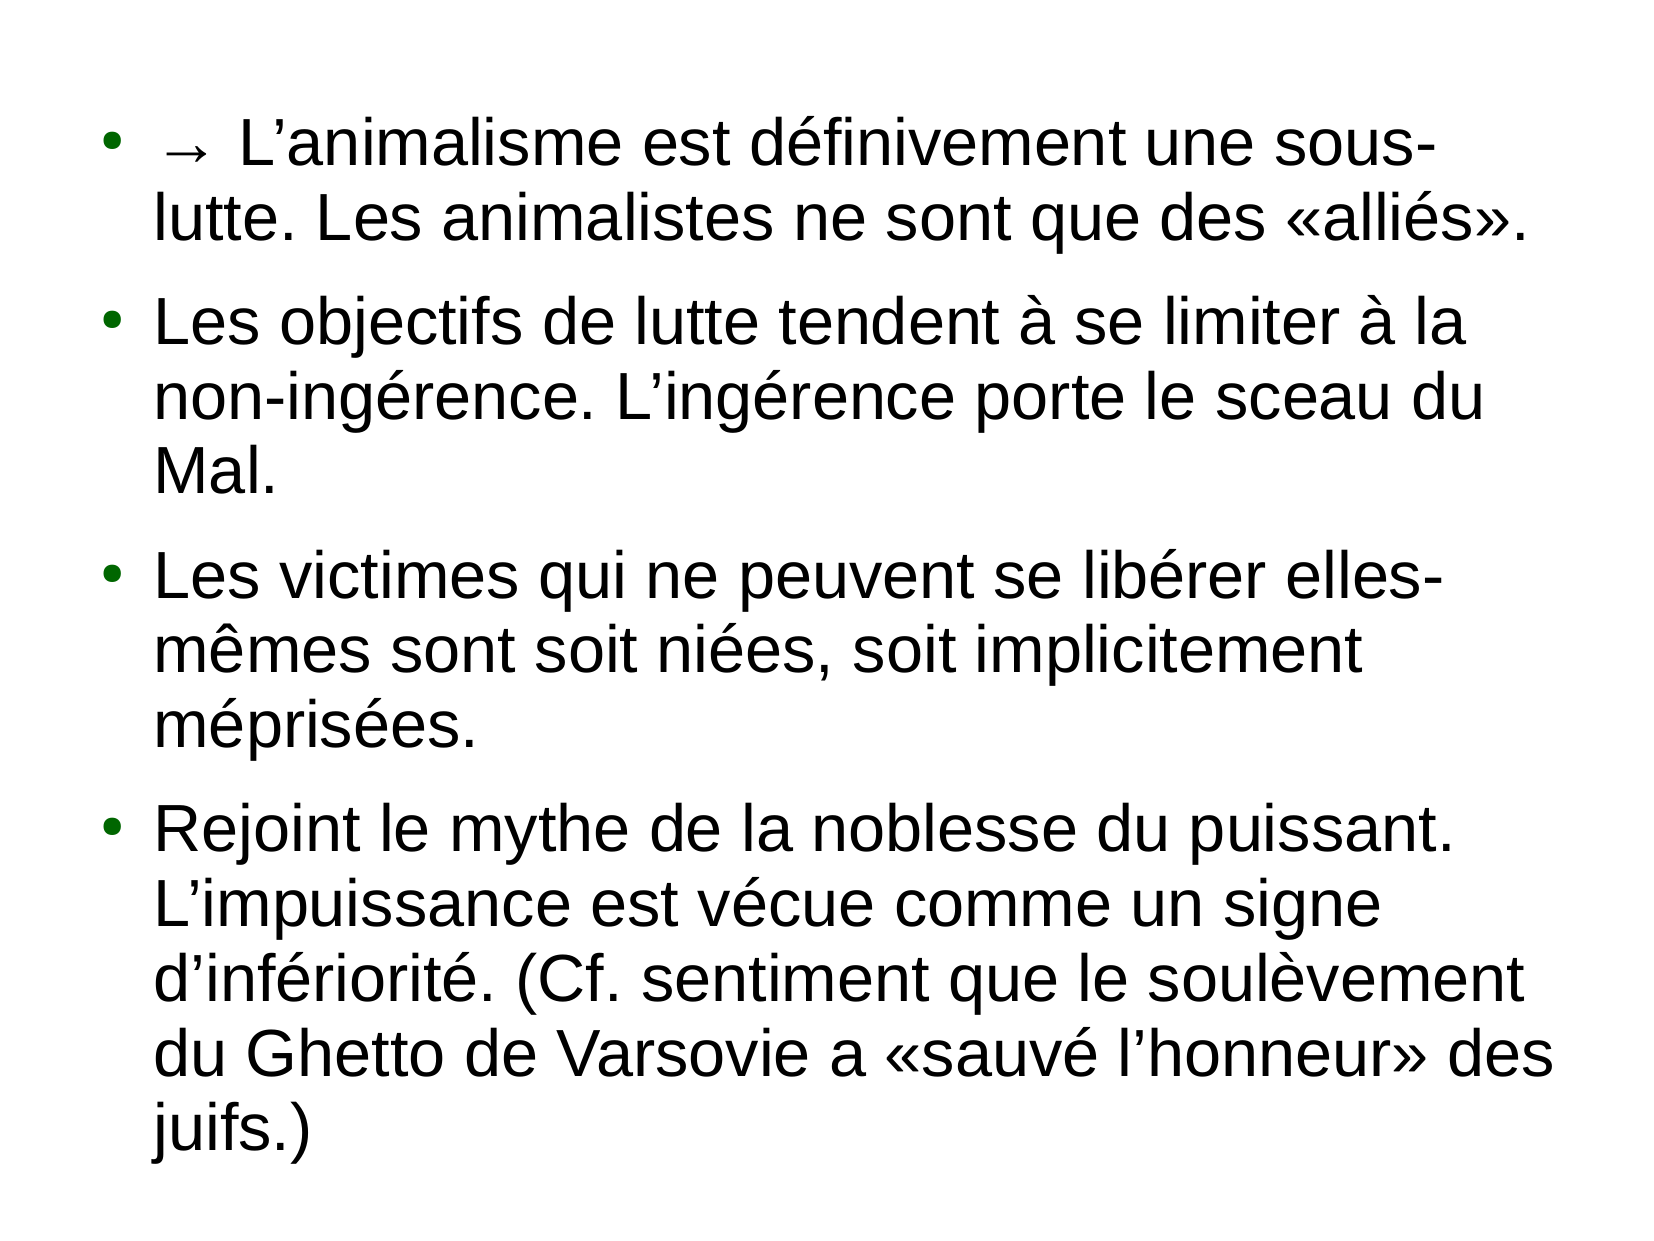

# → L’animalisme est définivement une sous-lutte. Les animalistes ne sont que des «alliés».
Les objectifs de lutte tendent à se limiter à la non-ingérence. L’ingérence porte le sceau du Mal.
Les victimes qui ne peuvent se libérer elles-mêmes sont soit niées, soit implicitement méprisées.
Rejoint le mythe de la noblesse du puissant. L’impuissance est vécue comme un signe d’infériorité. (Cf. sentiment que le soulèvement du Ghetto de Varsovie a «sauvé l’honneur» des juifs.)